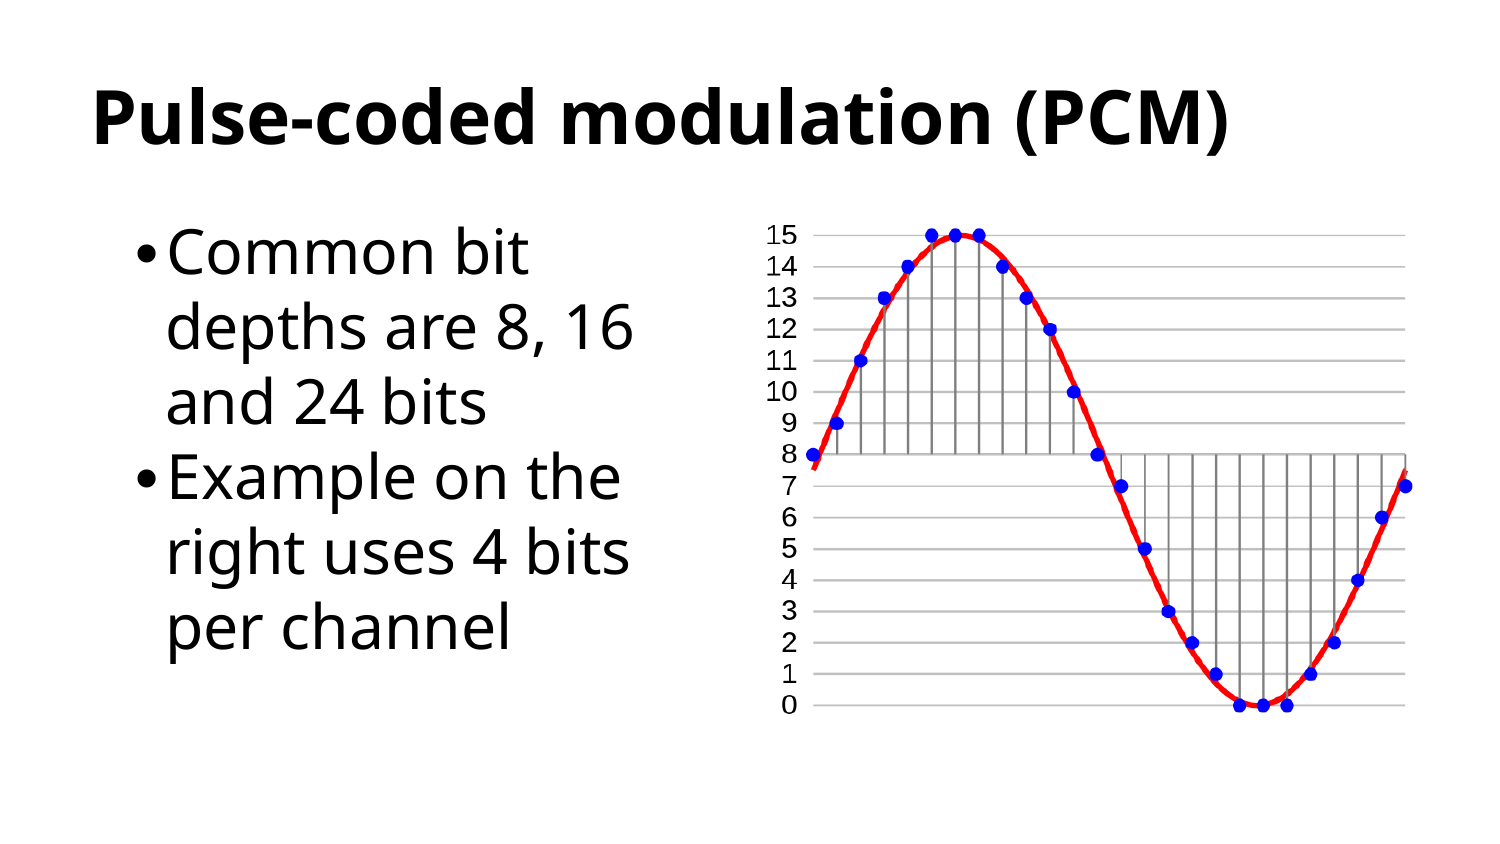

# Pulse-coded modulation (PCM)
Common bit depths are 8, 16 and 24 bits
Example on the right uses 4 bits per channel